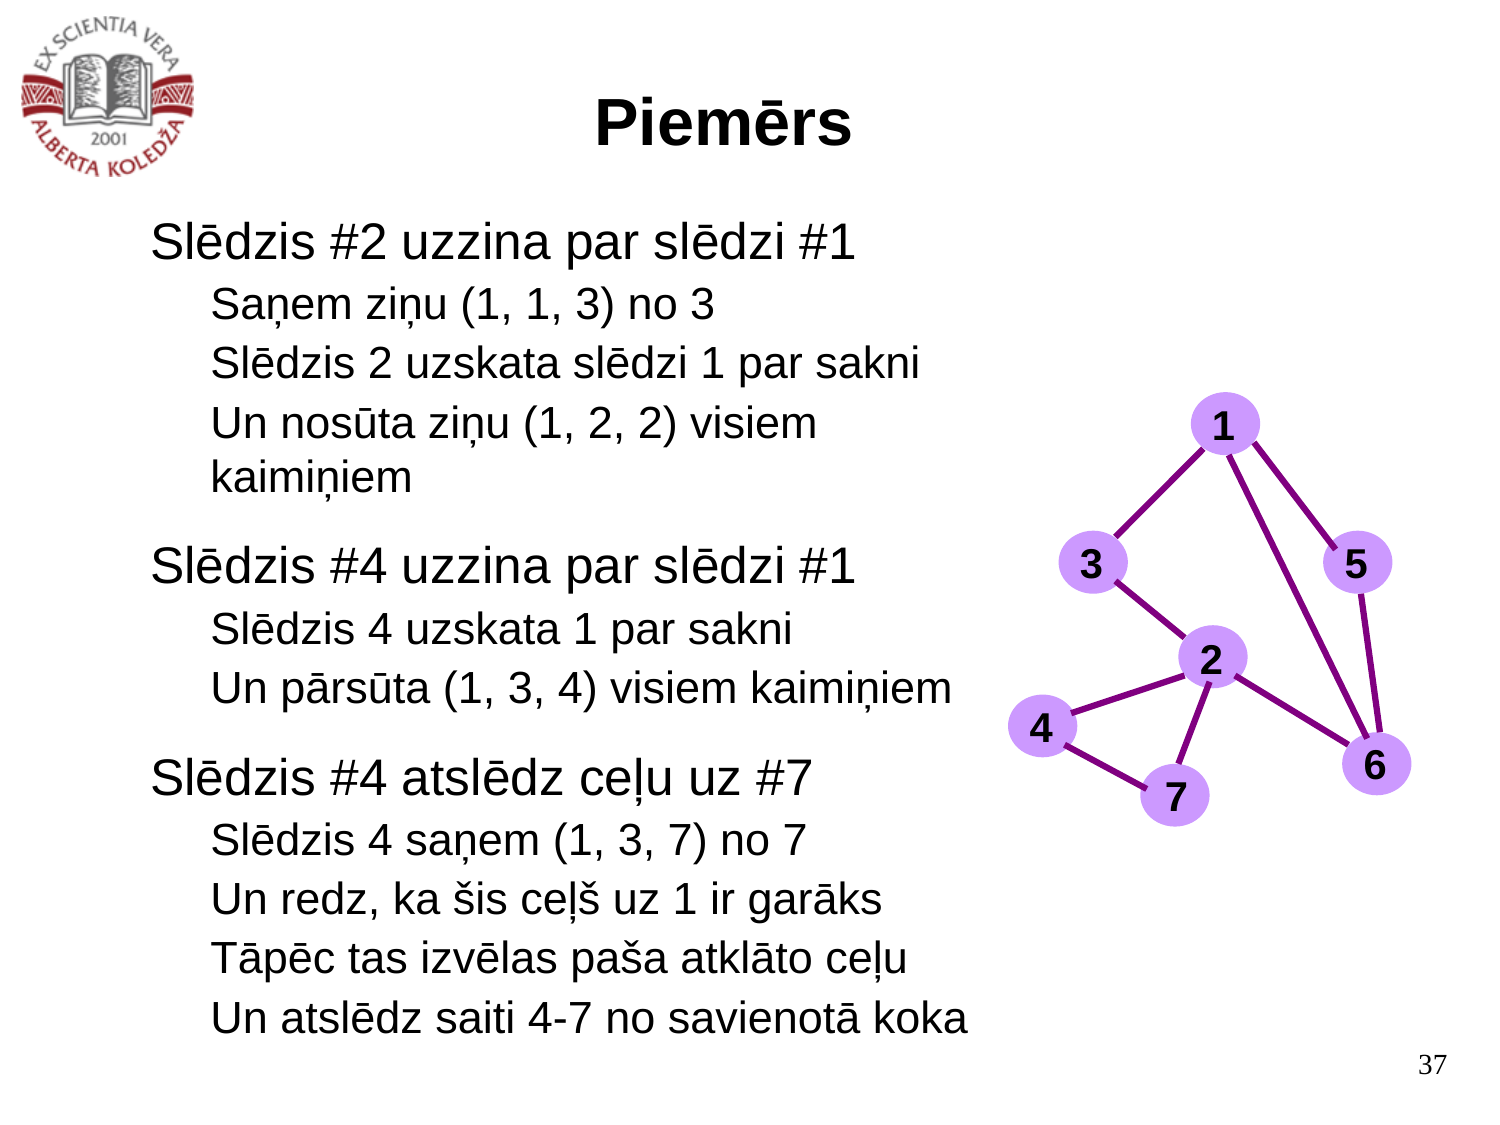

# Piemērs
Slēdzis #2 uzzina par slēdzi #1
Saņem ziņu (1, 1, 3) no 3
Slēdzis 2 uzskata slēdzi 1 par sakni
Un nosūta ziņu (1, 2, 2) visiem kaimiņiem
Slēdzis #4 uzzina par slēdzi #1
Slēdzis 4 uzskata 1 par sakni
Un pārsūta (1, 3, 4) visiem kaimiņiem
Slēdzis #4 atslēdz ceļu uz #7
Slēdzis 4 saņem (1, 3, 7) no 7
Un redz, ka šis ceļš uz 1 ir garāks
Tāpēc tas izvēlas paša atklāto ceļu
Un atslēdz saiti 4-7 no savienotā koka
1
3
5
2
4
6
7